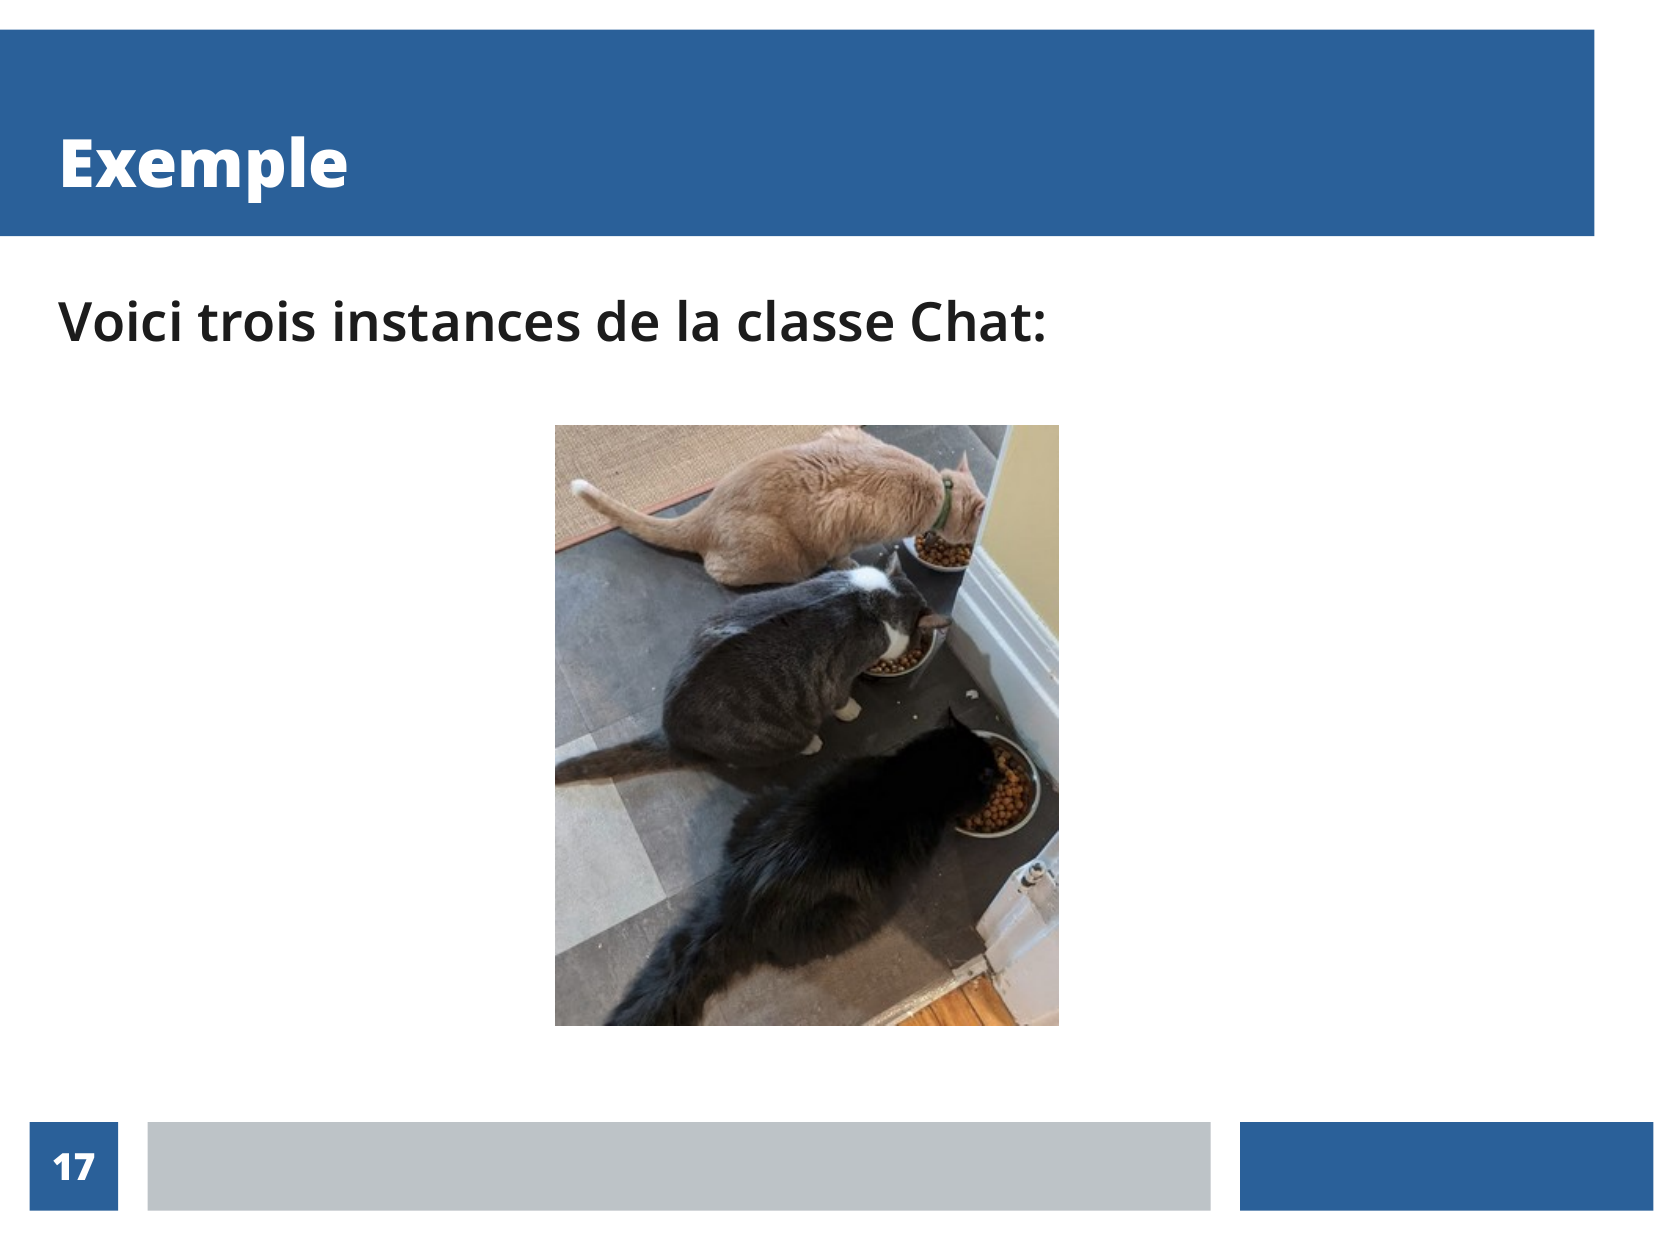

# Exemple
Voici trois instances de la classe Chat:
17